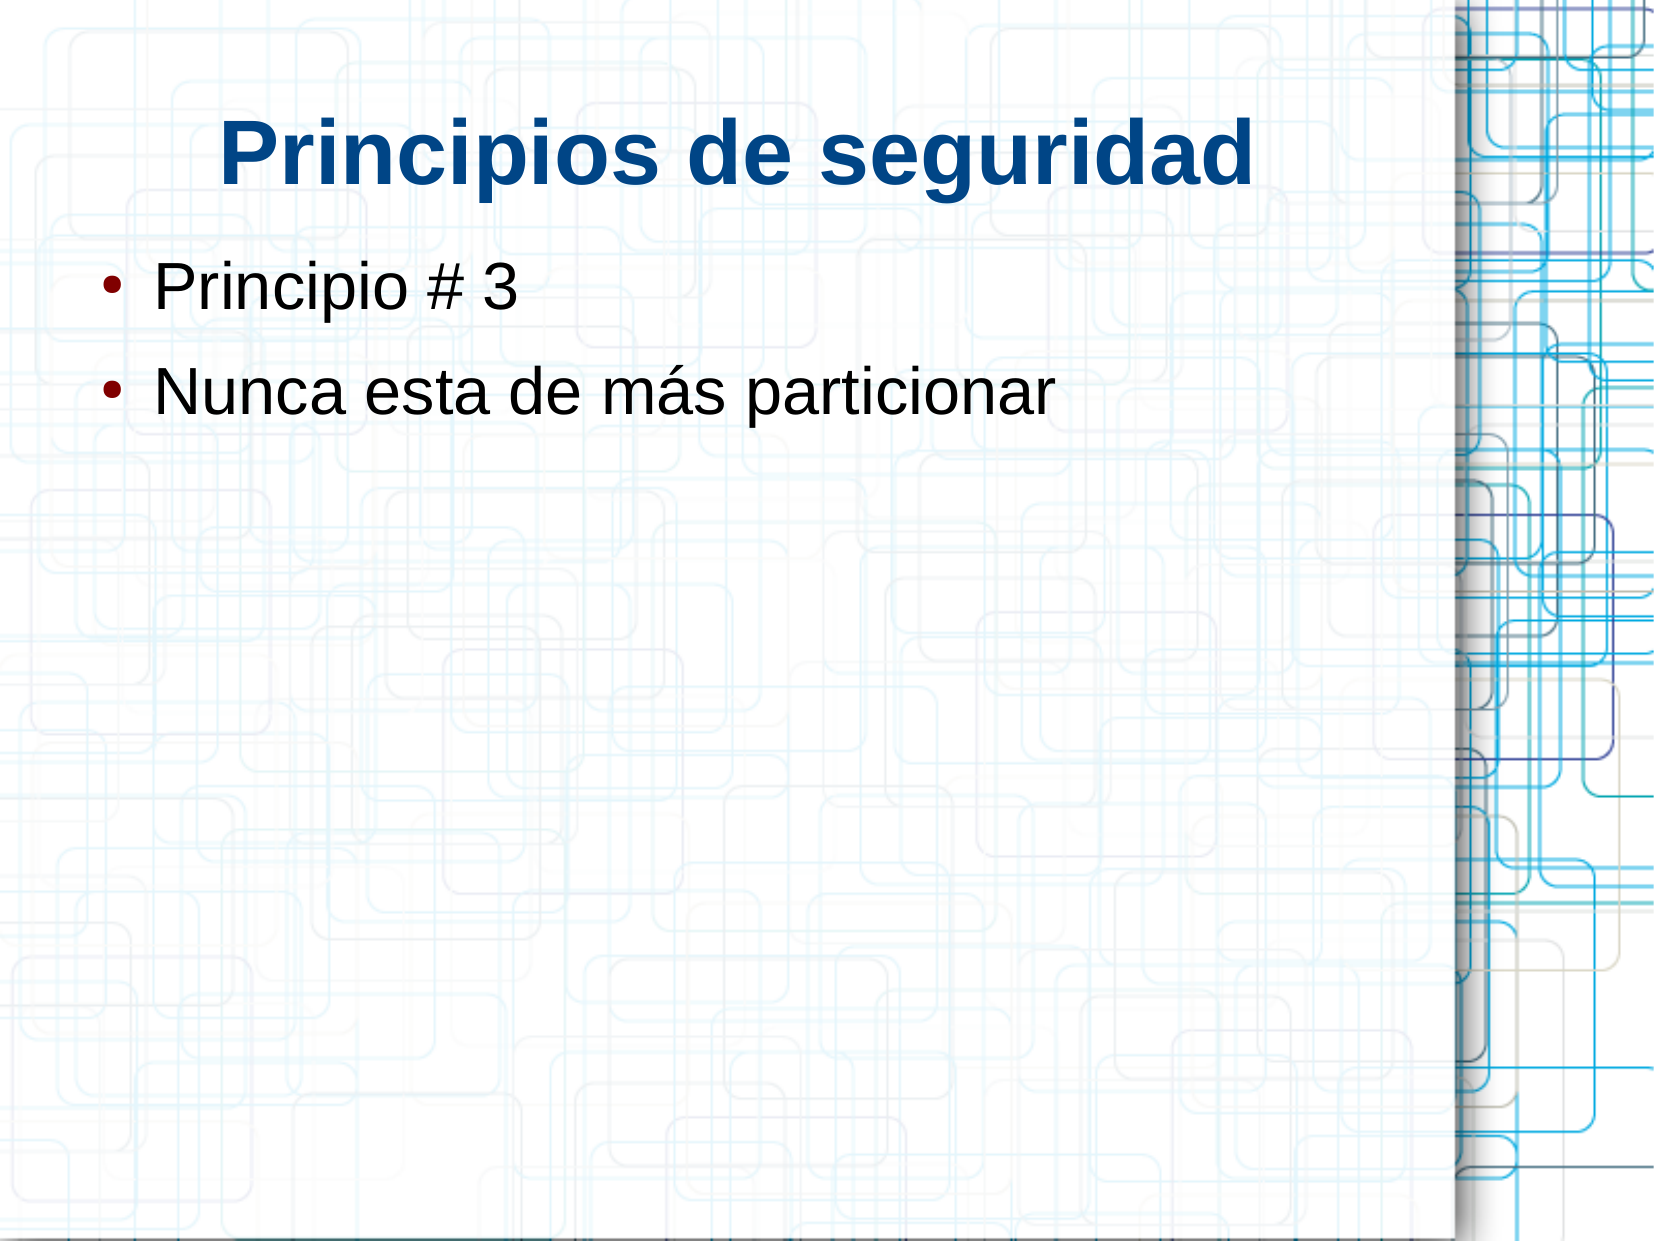

# Principios de seguridad
Principio # 3
Nunca esta de más particionar